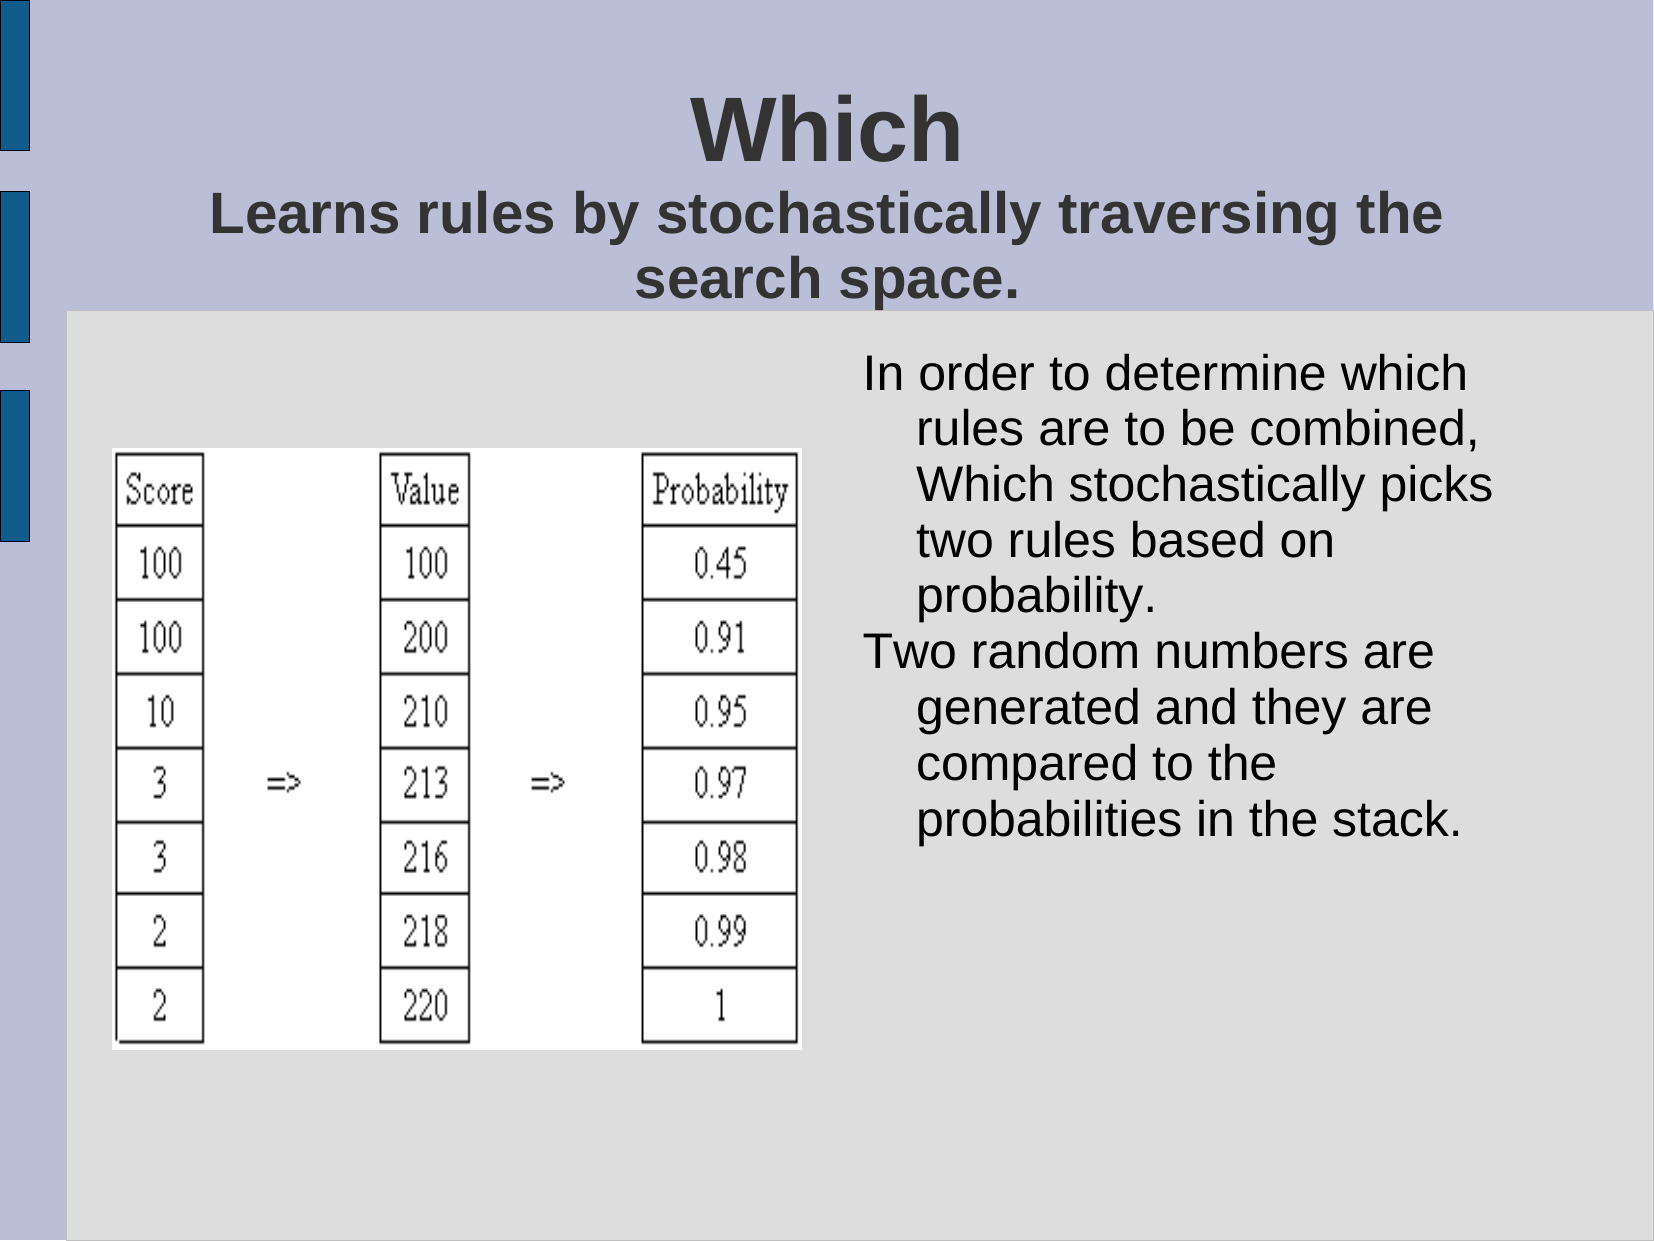

# Which Learns rules by stochastically traversing the search space.
In order to determine which rules are to be combined, Which stochastically picks two rules based on probability.
Two random numbers are generated and they are compared to the probabilities in the stack.